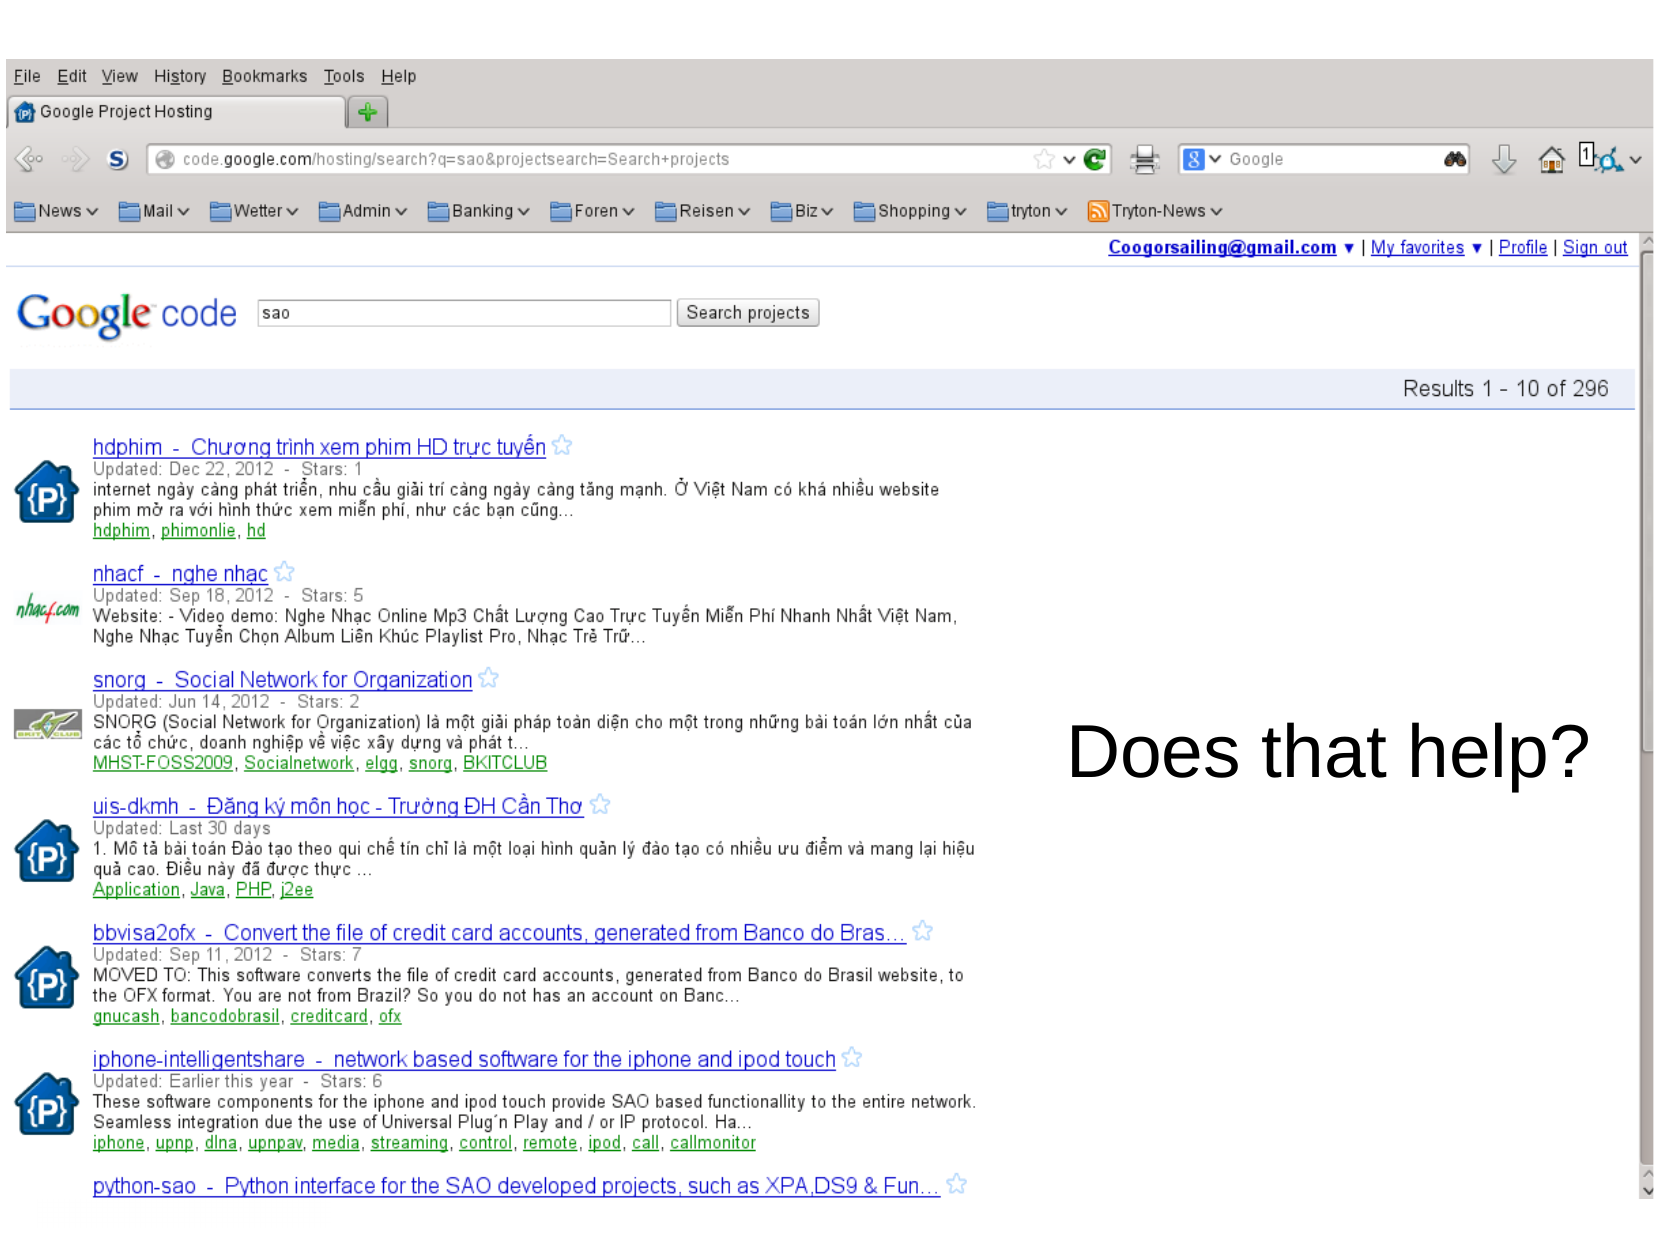

# Search the Wiki for SAO
Does that help?
(c) 2013 Dr. Axel Braun
7